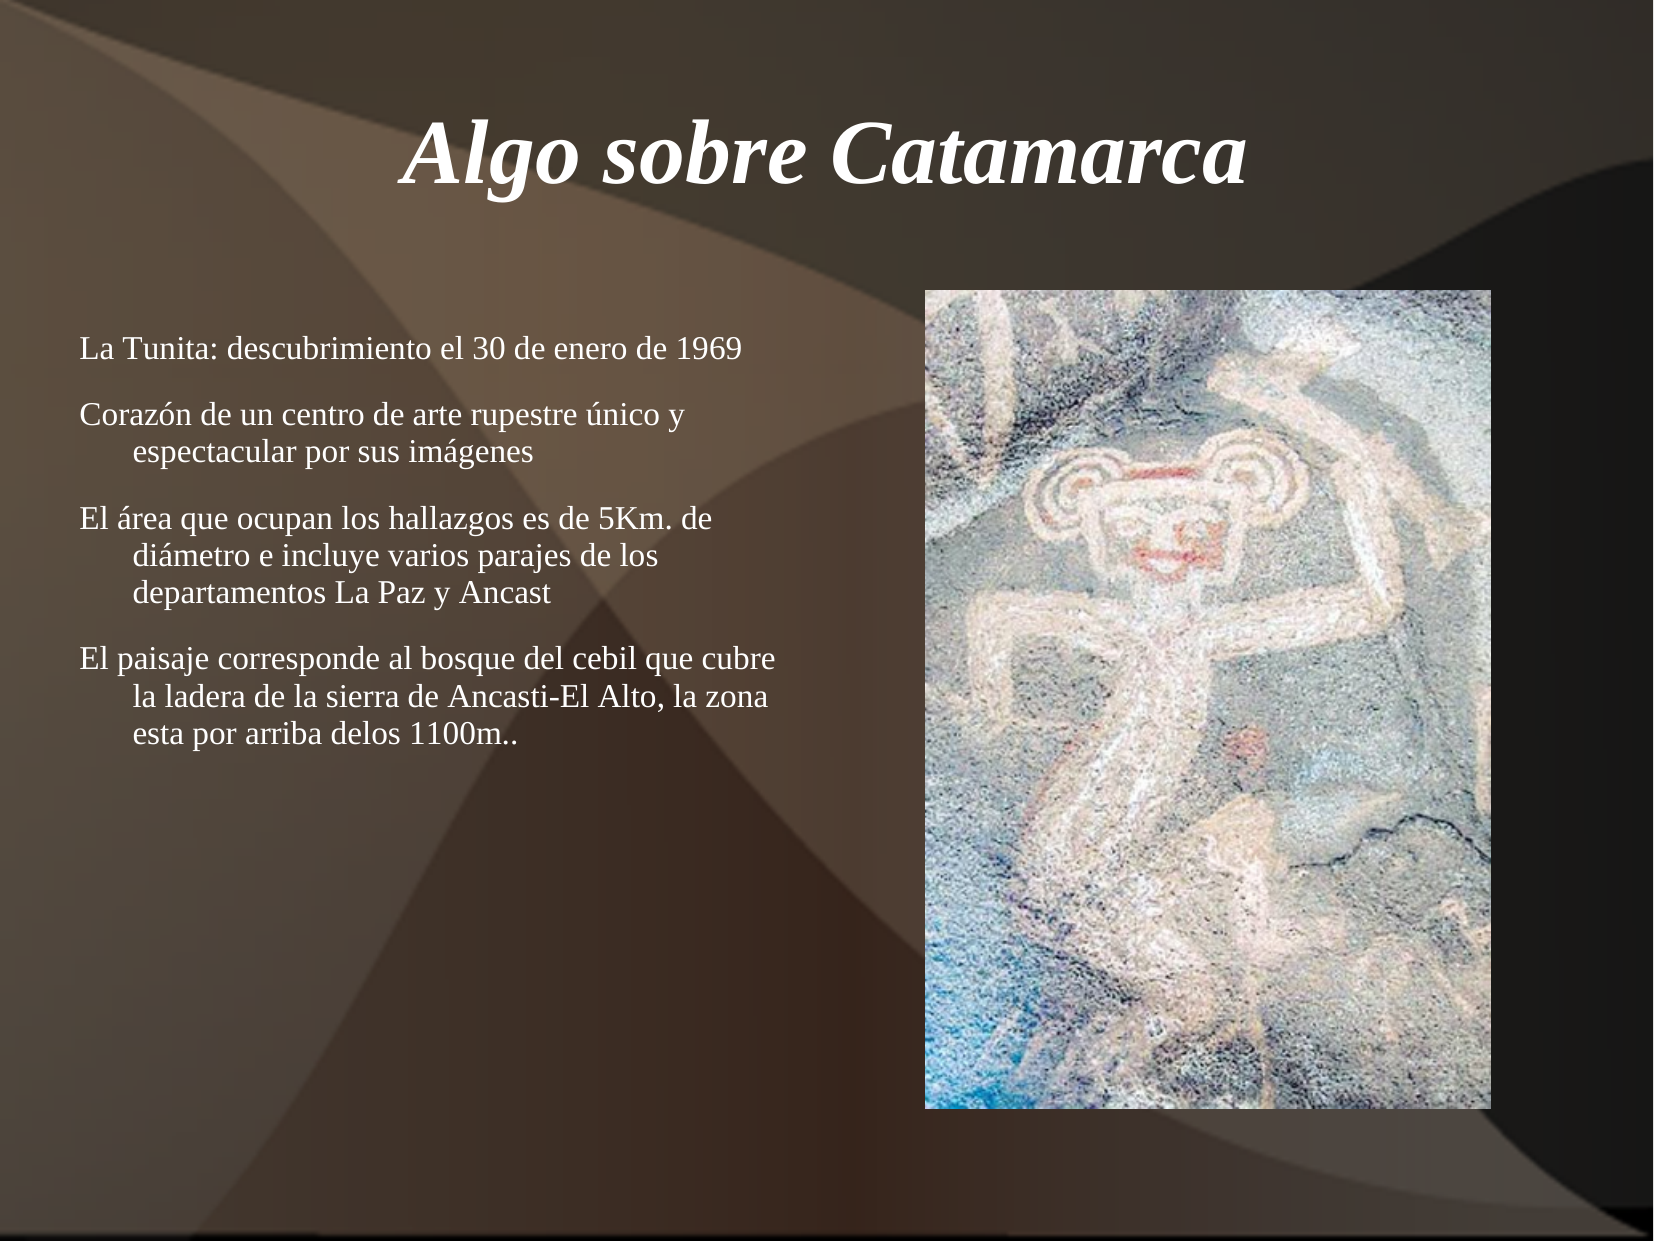

# Algo sobre Catamarca
La Tunita: descubrimiento el 30 de enero de 1969
Corazón de un centro de arte rupestre único y espectacular por sus imágenes
El área que ocupan los hallazgos es de 5Km. de diámetro e incluye varios parajes de los departamentos La Paz y Ancast
El paisaje corresponde al bosque del cebil que cubre la ladera de la sierra de Ancasti-El Alto, la zona esta por arriba delos 1100m..